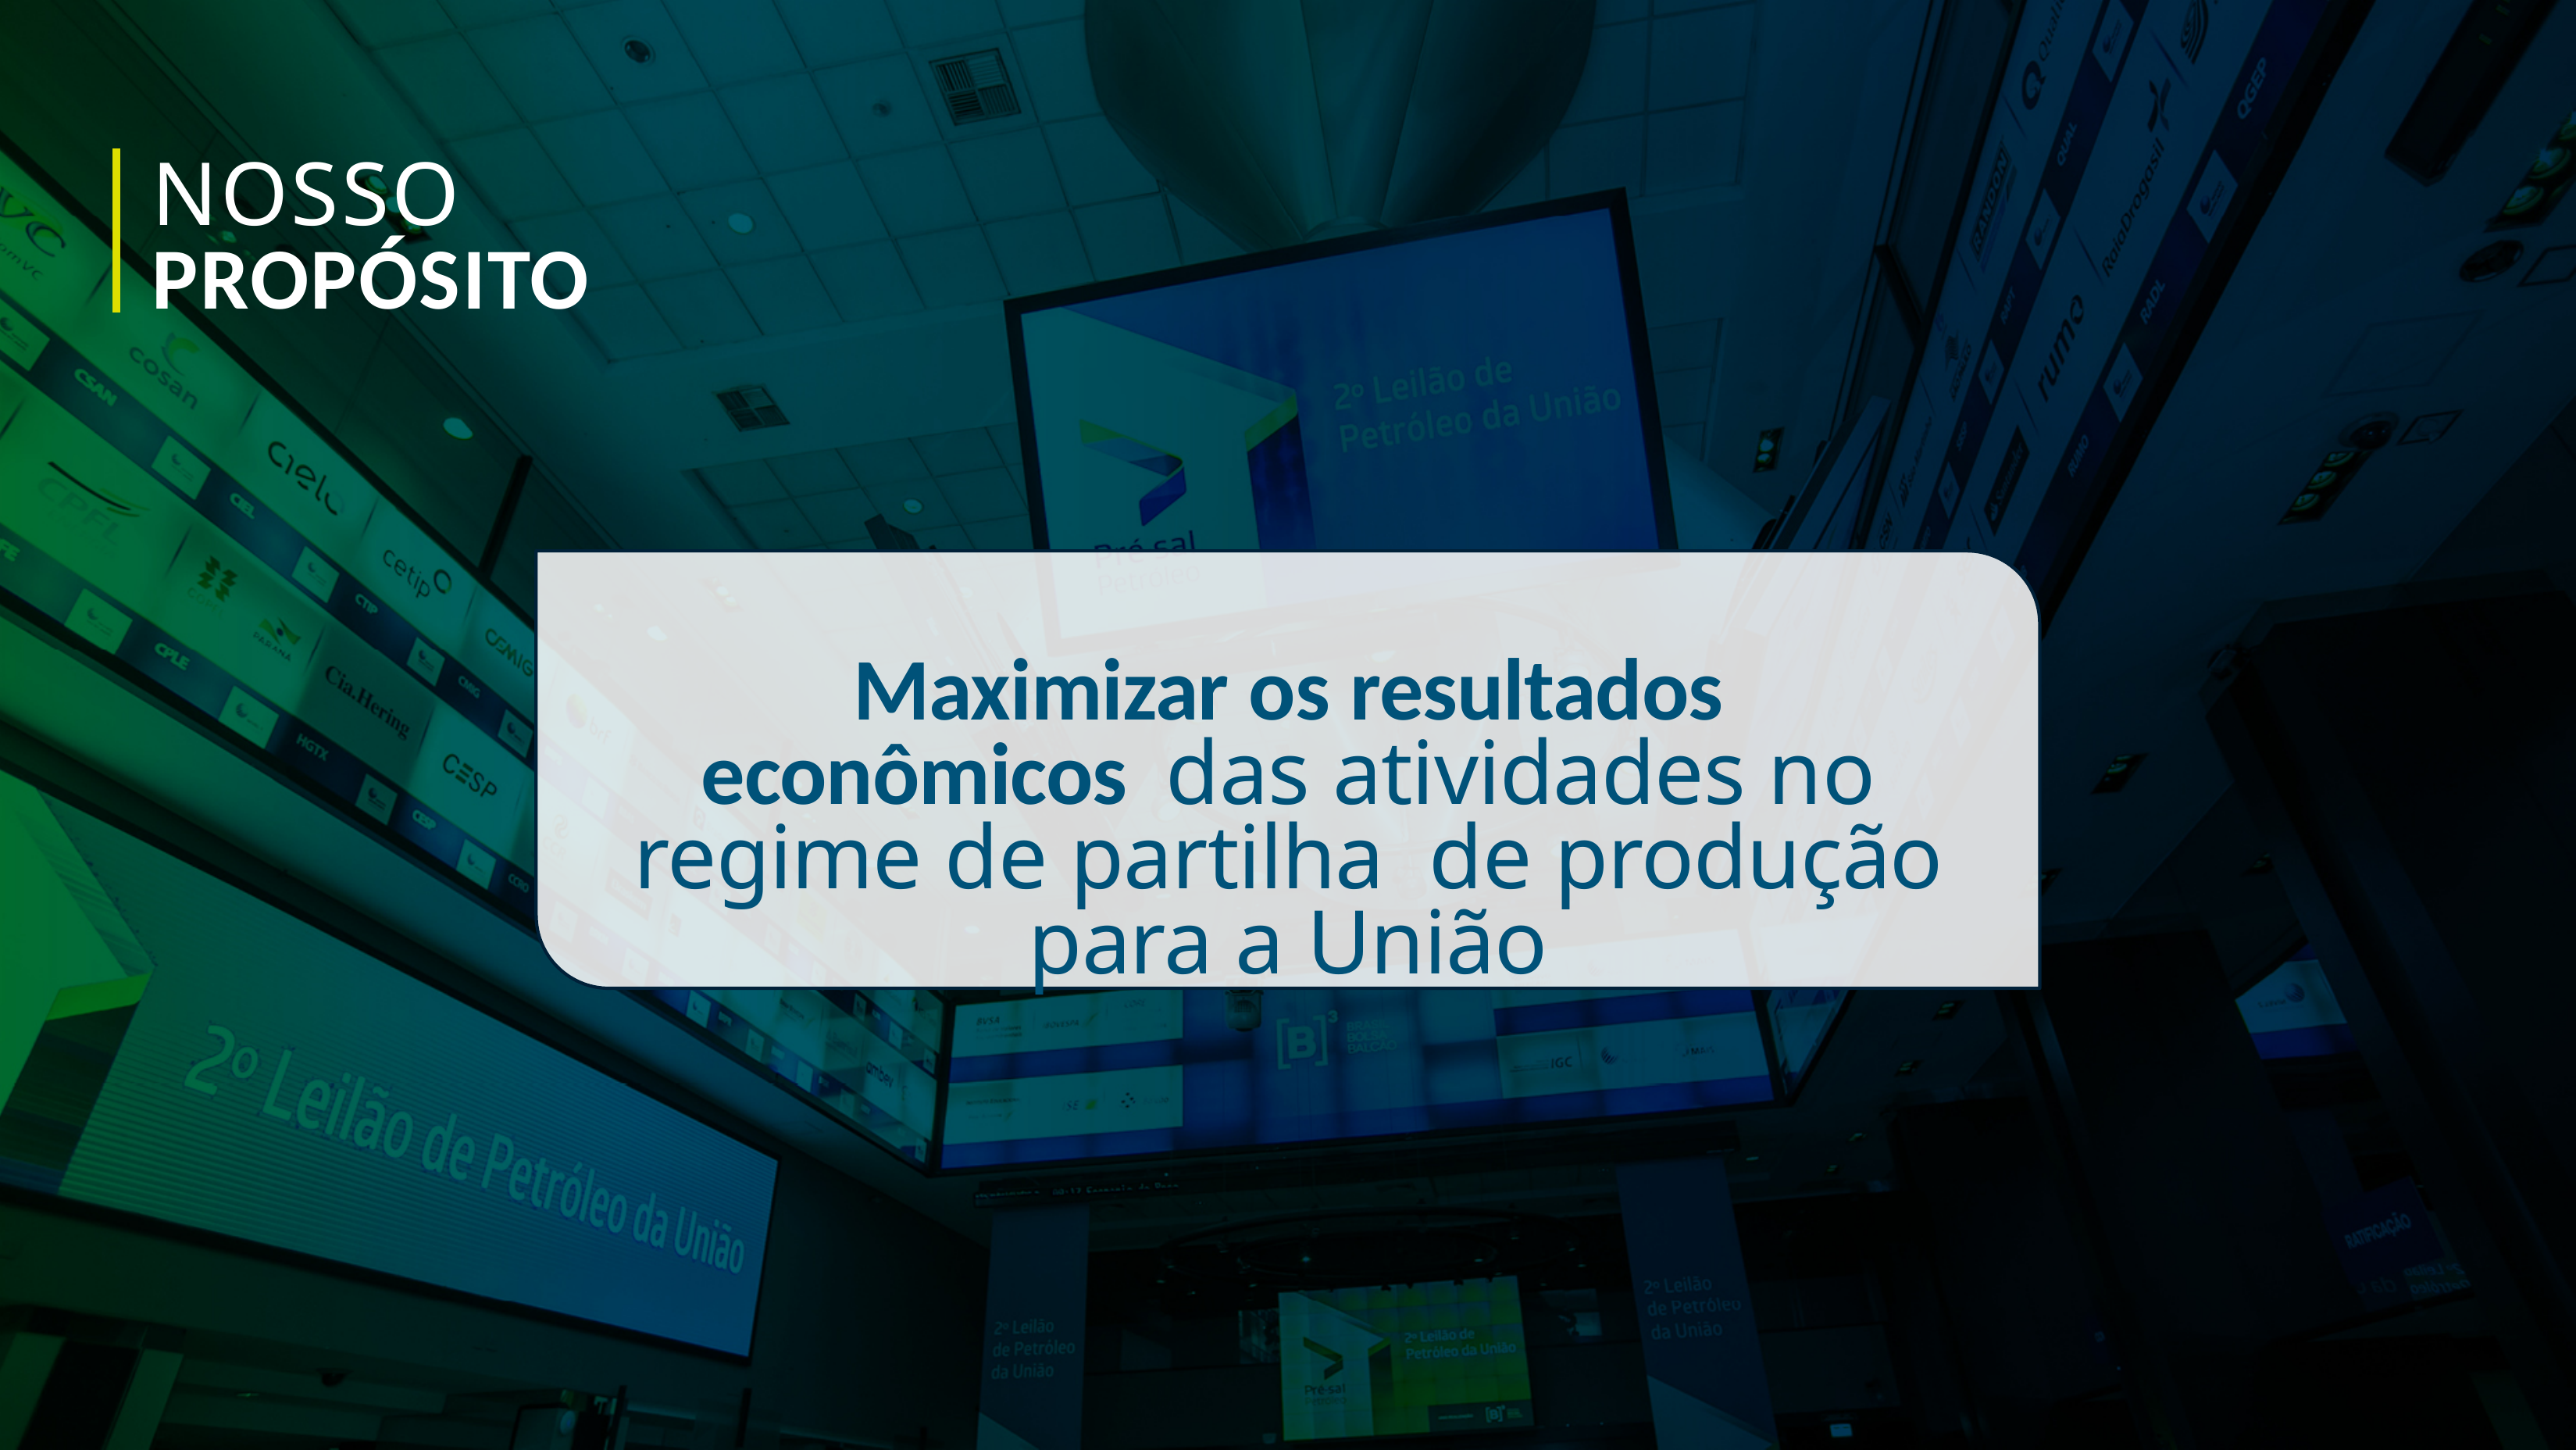

NOSSO
PROPÓSITO
Maximizar os resultados econômicos das atividades no regime de partilha de produção para a União